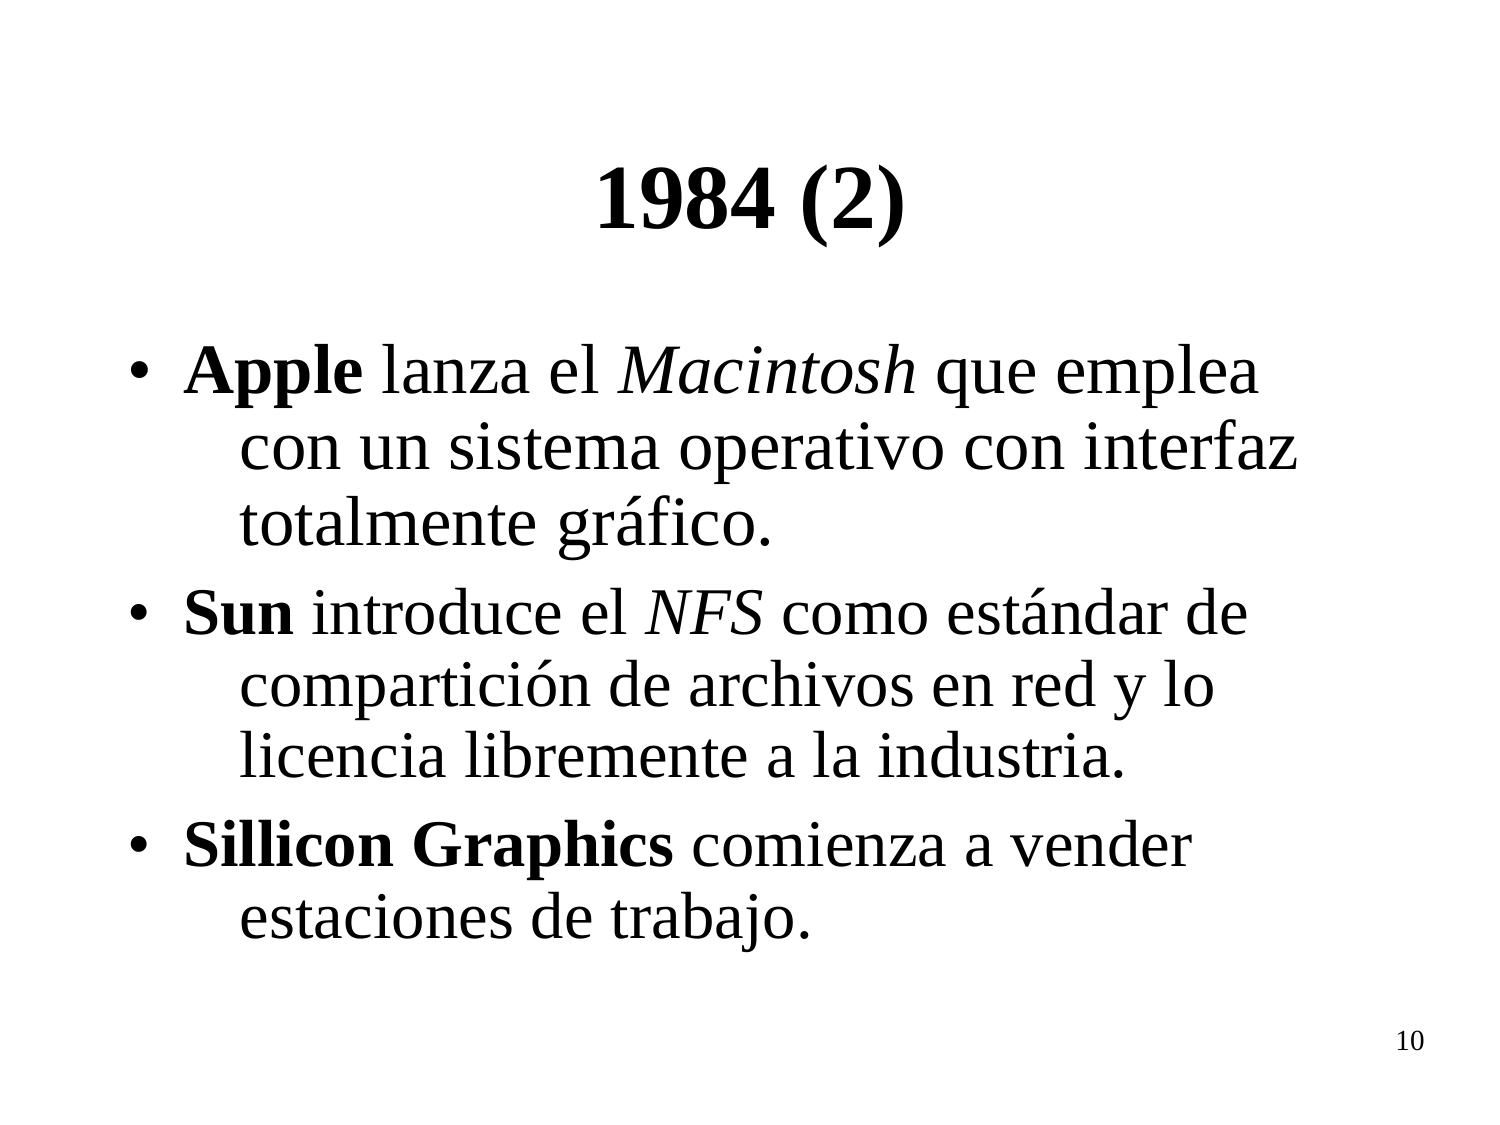

# 1984 (2)
Apple lanza el Macintosh que emplea con un sistema operativo con interfaz totalmente gráfico.
Sun introduce el NFS como estándar de compartición de archivos en red y lo licencia libremente a la industria.
Sillicon Graphics comienza a vender estaciones de trabajo.
10